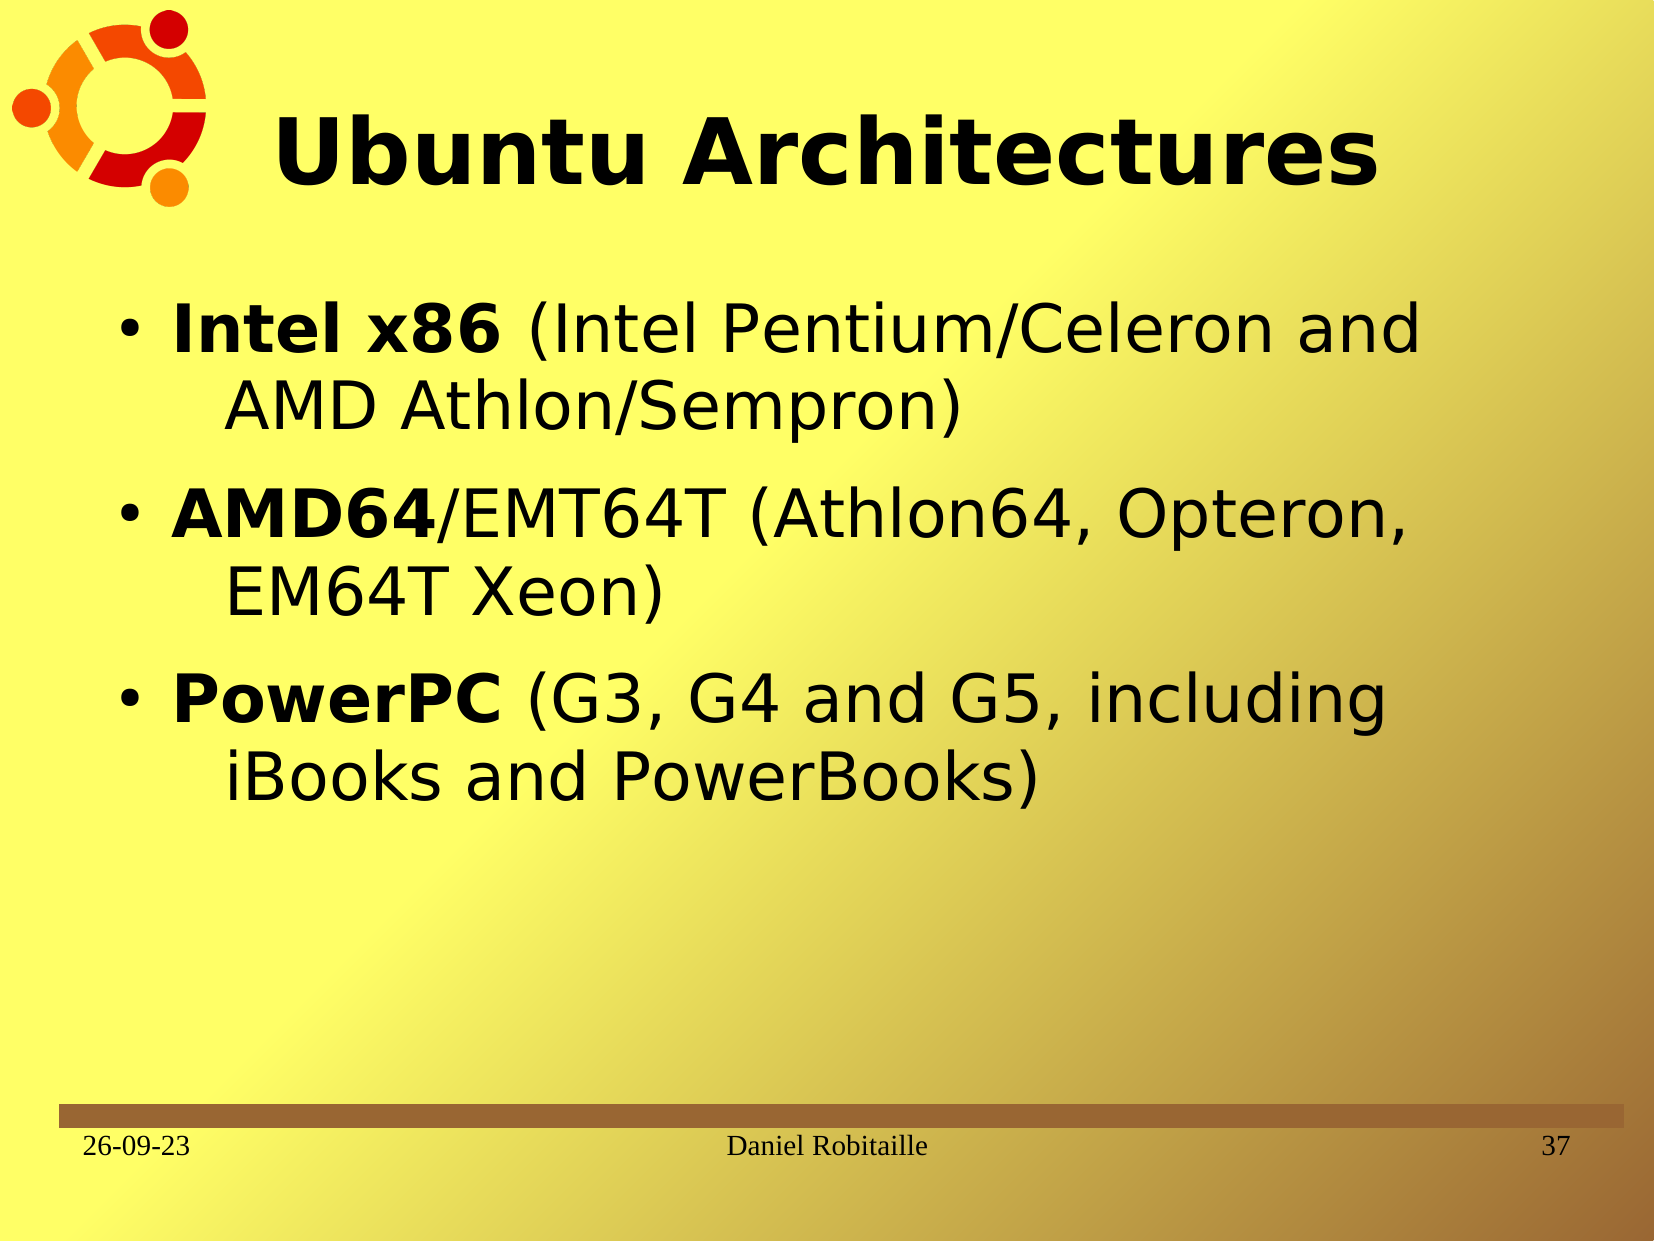

# Ubuntu Architectures
Intel x86 (Intel Pentium/Celeron and AMD Athlon/Sempron)
AMD64/EMT64T (Athlon64, Opteron, EM64T Xeon)
PowerPC (G3, G4 and G5, including iBooks and PowerBooks)
Daniel Robitaille
37